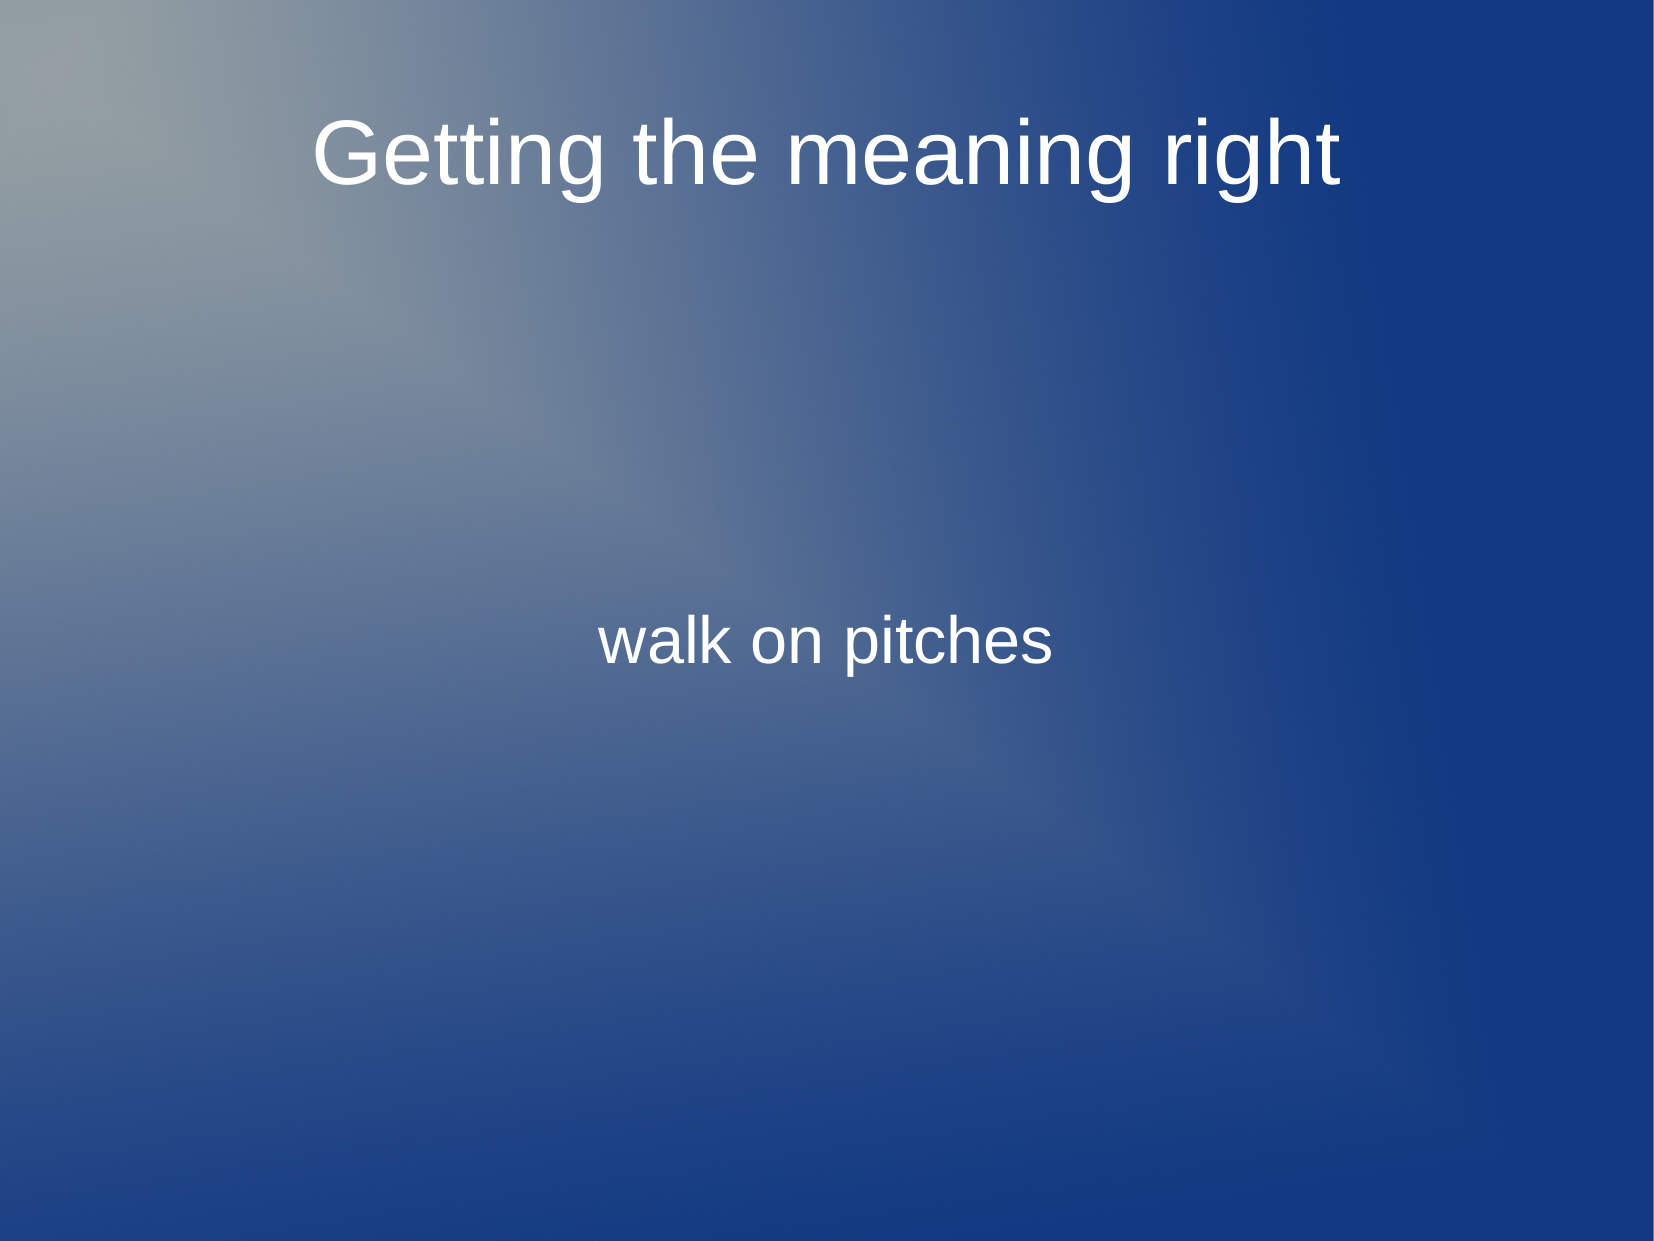

# Getting the meaning right
walk on pitches